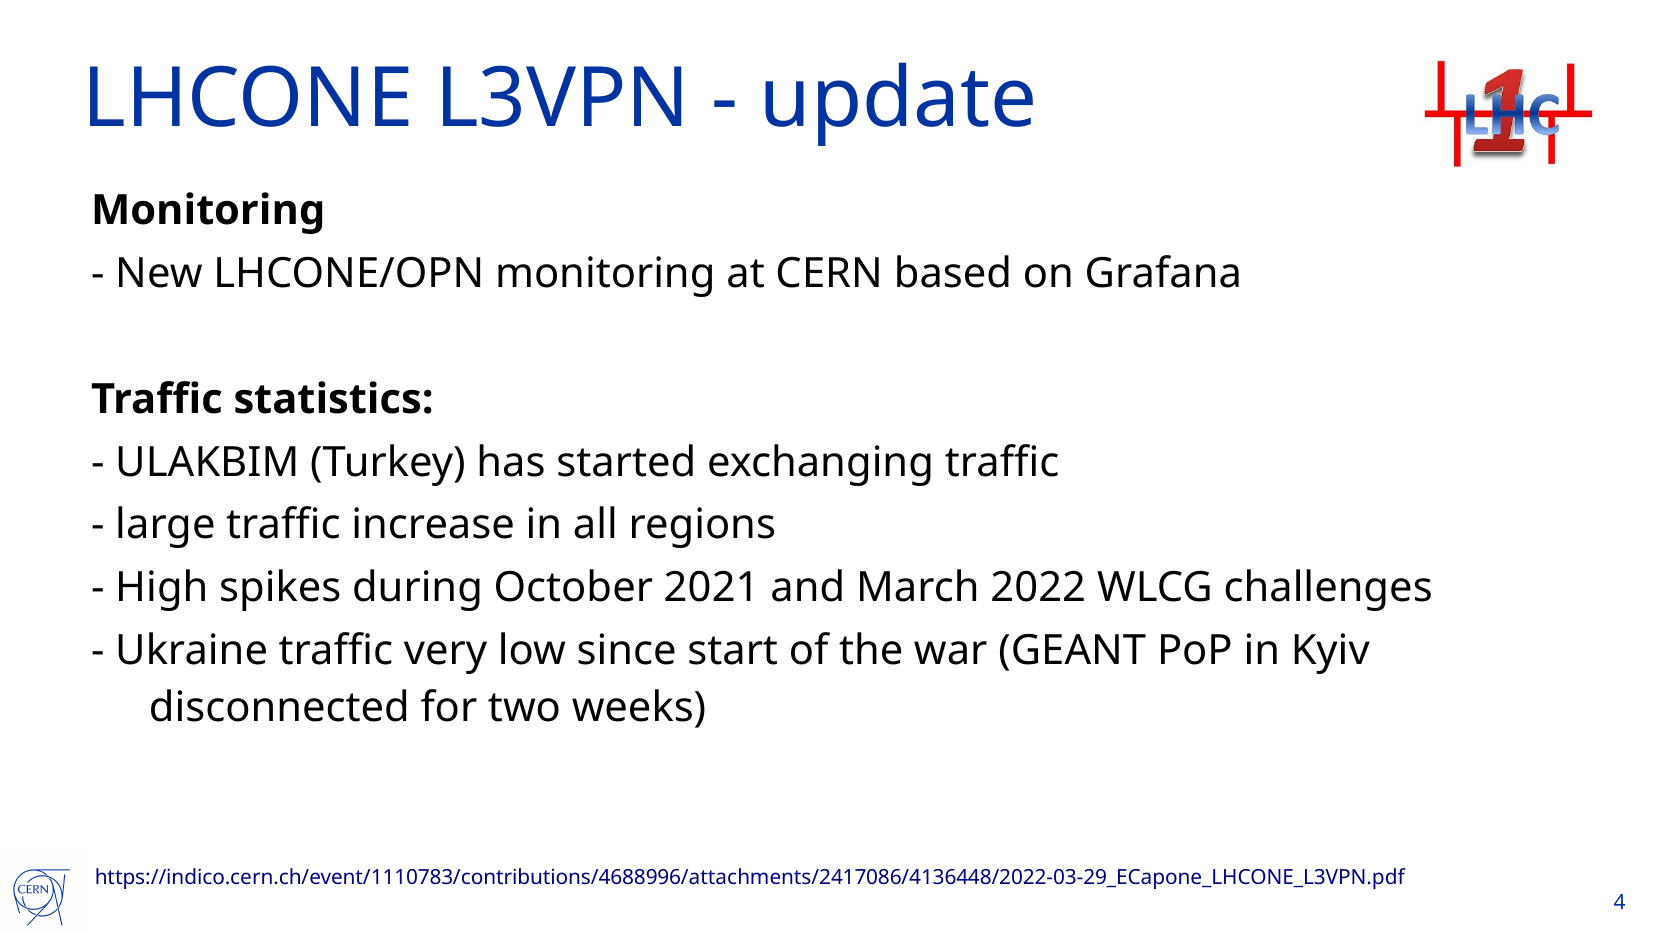

# LHCONE L3VPN - update
Monitoring
- New LHCONE/OPN monitoring at CERN based on Grafana
Traffic statistics:
- ULAKBIM (Turkey) has started exchanging traffic
- large traffic increase in all regions
- High spikes during October 2021 and March 2022 WLCG challenges
- Ukraine traffic very low since start of the war (GEANT PoP in Kyiv disconnected for two weeks)
https://indico.cern.ch/event/1110783/contributions/4688996/attachments/2417086/4136448/2022-03-29_ECapone_LHCONE_L3VPN.pdf
4